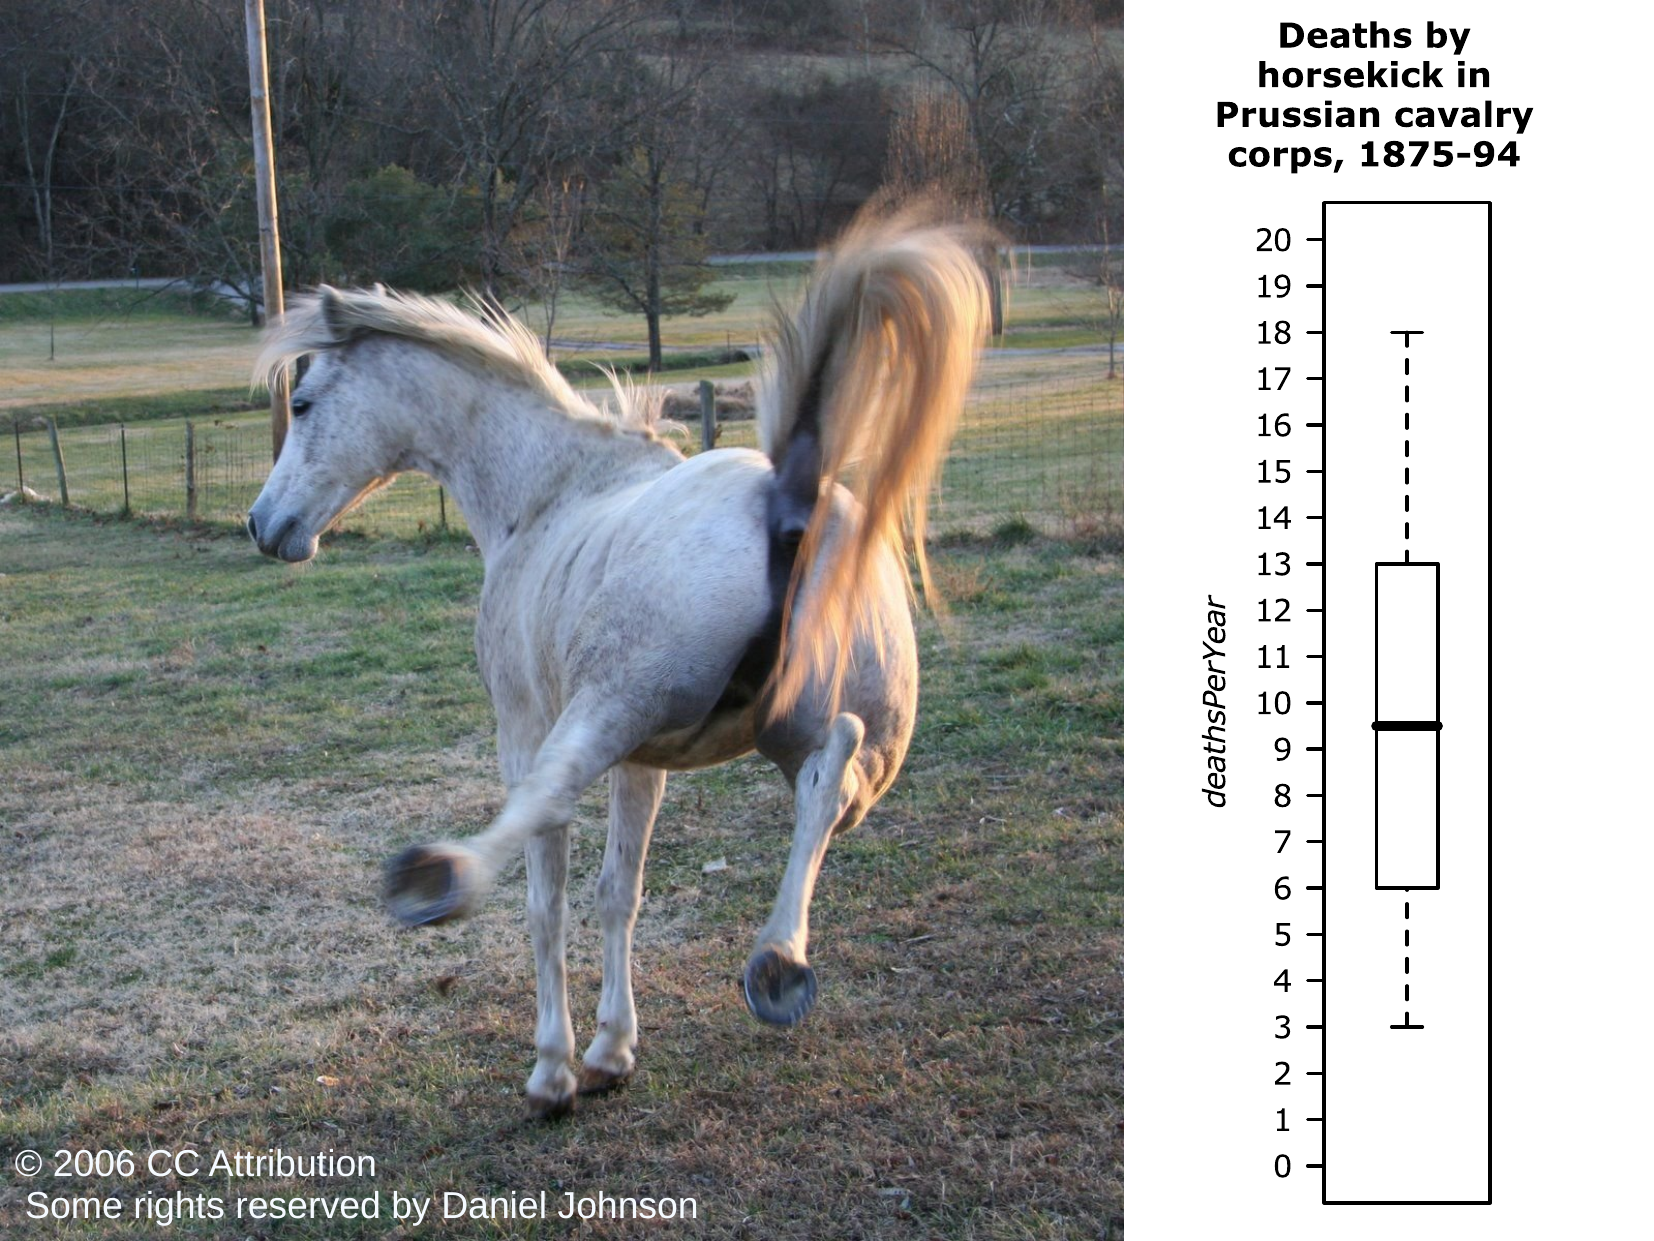

© 2006 CC Attribution
 Some rights reserved by Daniel Johnson